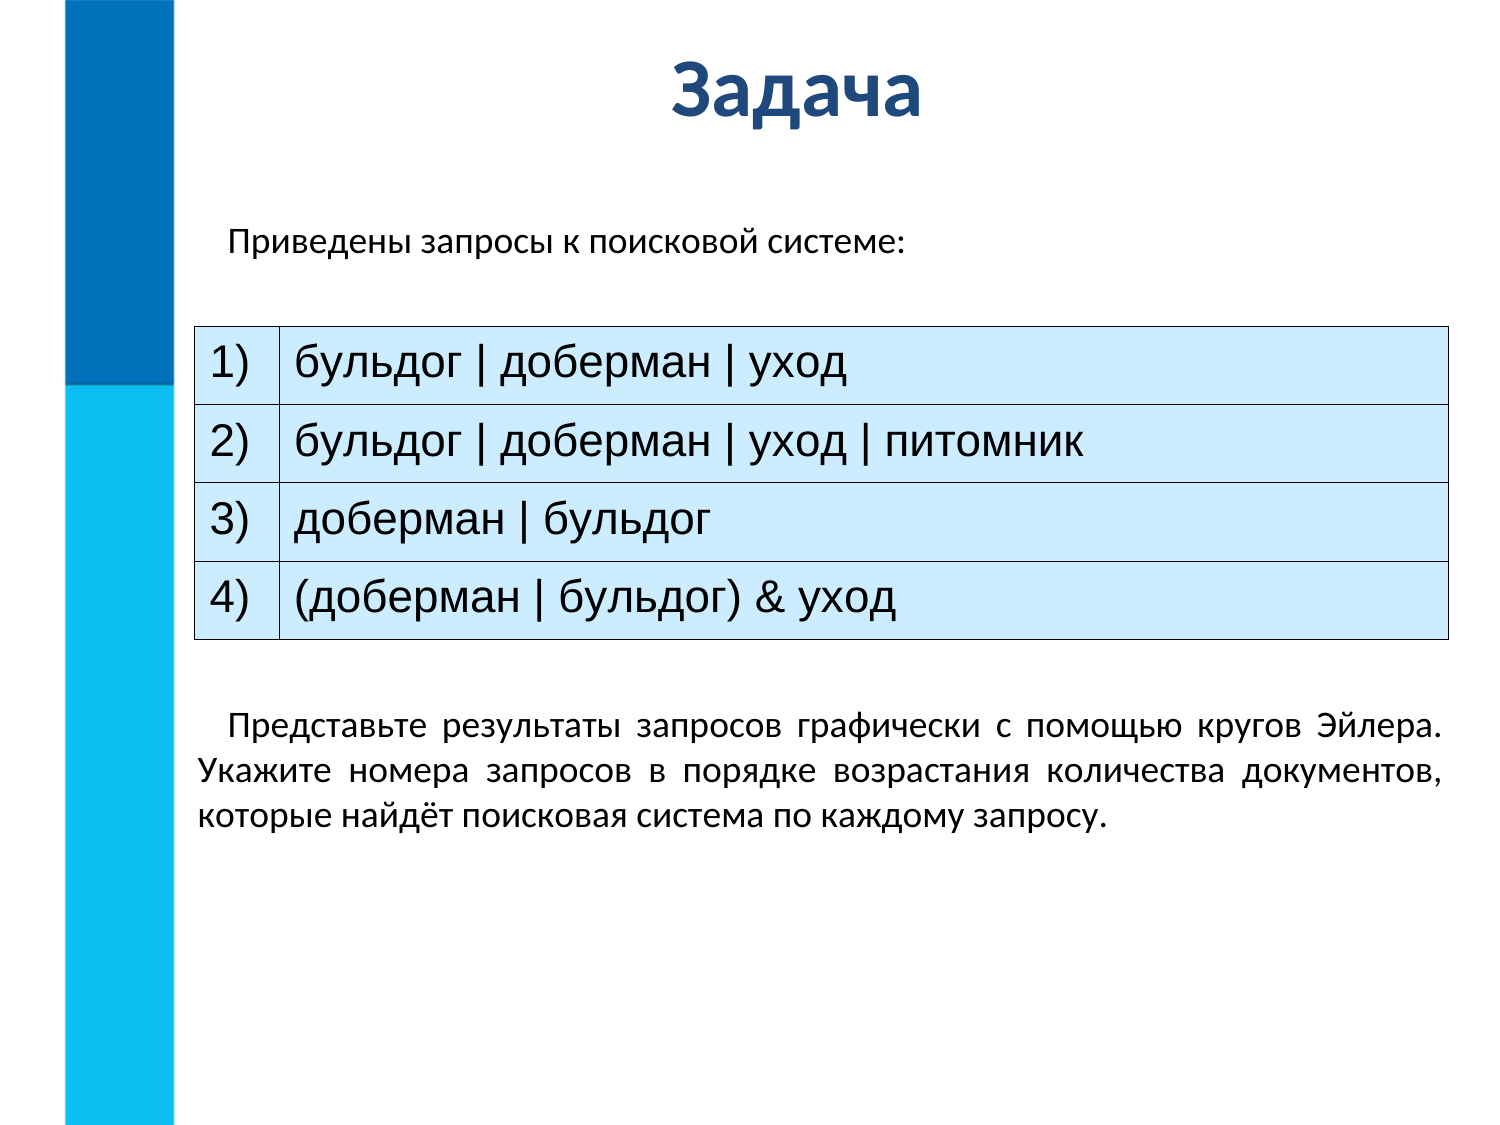

Задача
Приведены запросы к поисковой системе:
| 1) | бульдог | доберман | уход |
| --- | --- |
| 2) | бульдог | доберман | уход | питомник |
| 3) | доберман | бульдог |
| 4) | (доберман | бульдог) & уход |
Представьте результаты запросов графически с помощью кругов Эйлера. Укажите номера запросов в порядке возрастания количества документов, которые найдёт поисковая система по каждому запросу.